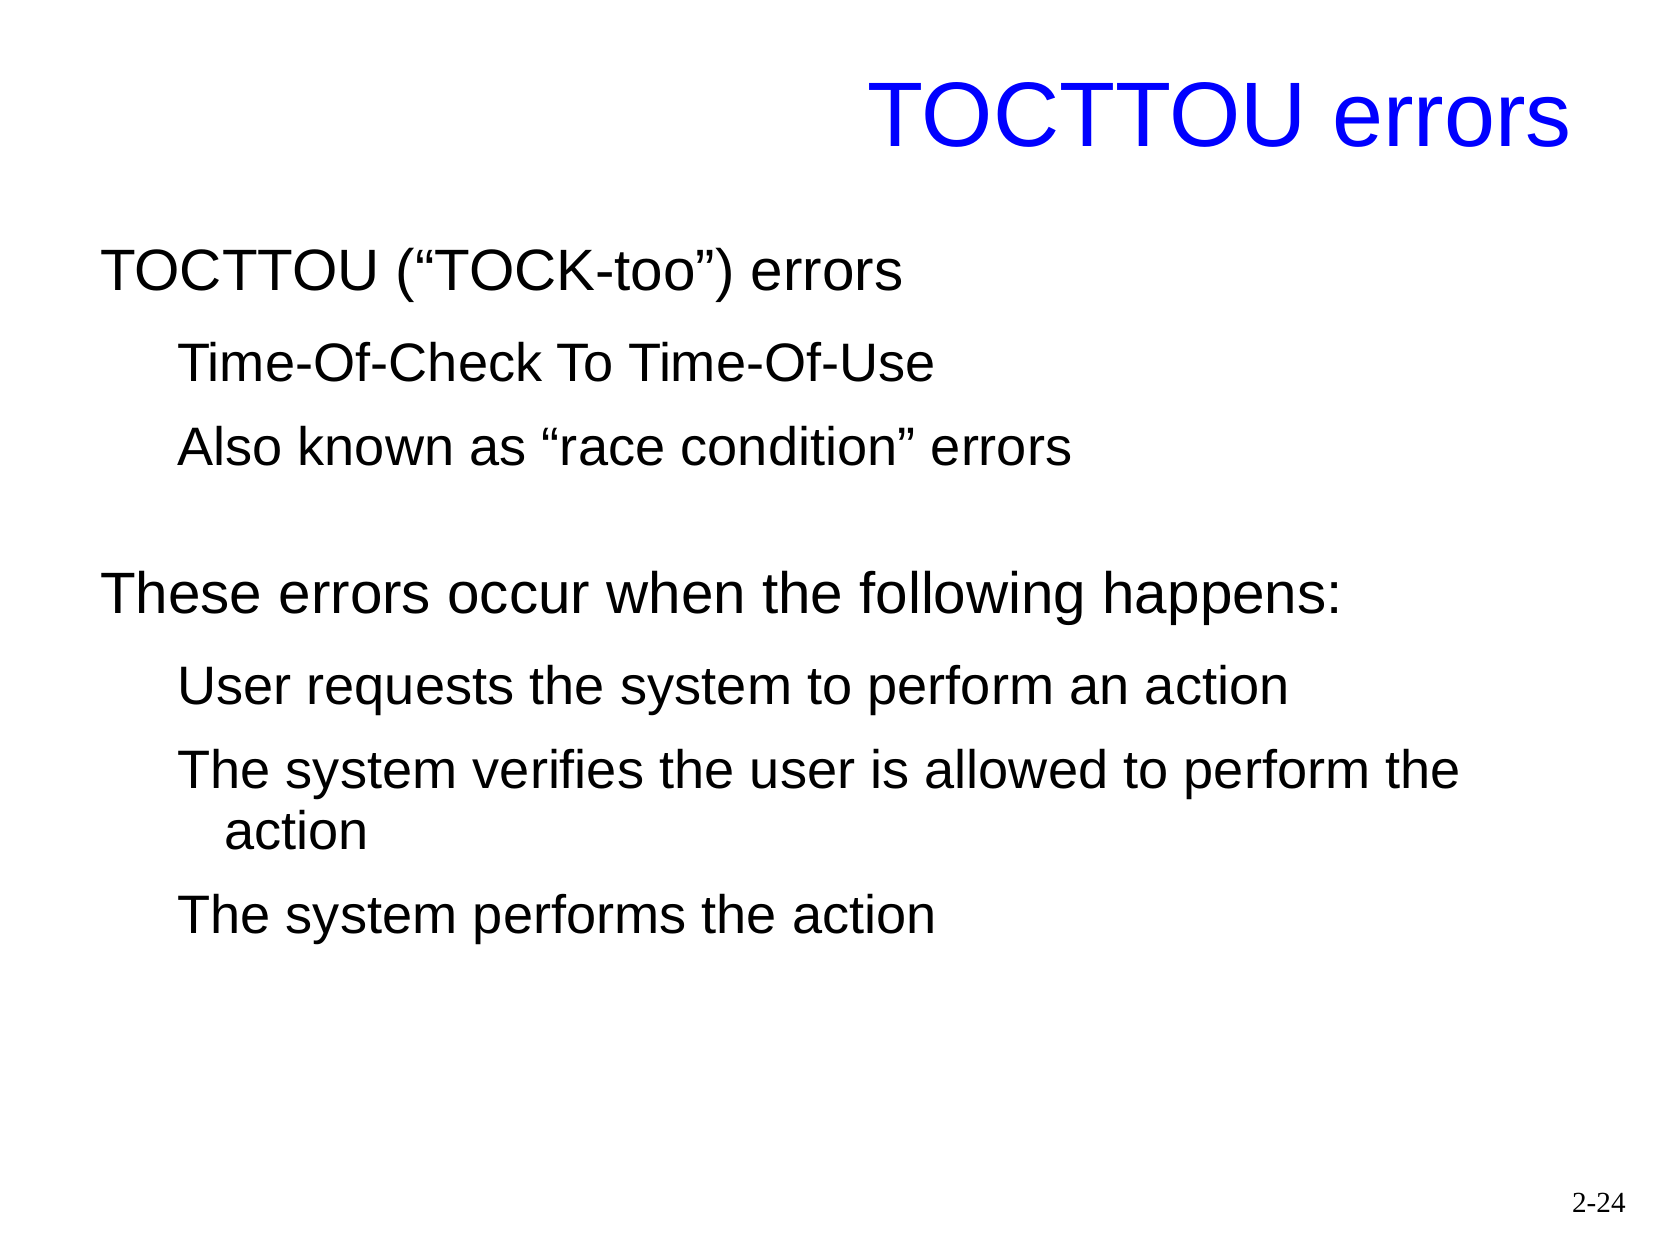

# TOCTTOU errors
TOCTTOU (“TOCK-too”) errors
Time-Of-Check To Time-Of-Use
Also known as “race condition” errors
These errors occur when the following happens:
User requests the system to perform an action
The system verifies the user is allowed to perform the action
The system performs the action